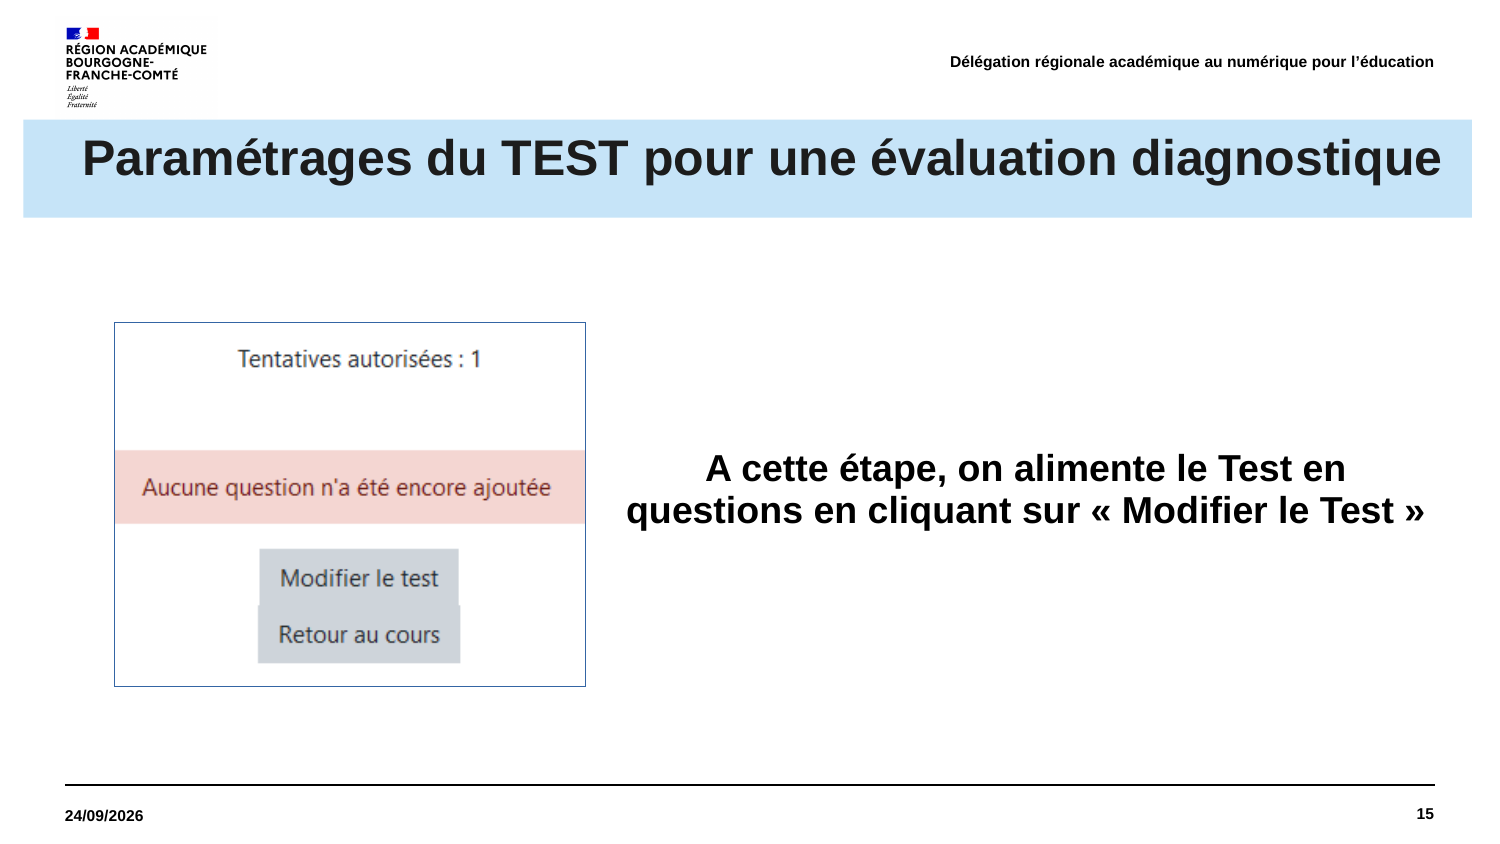

Délégation régionale académique au numérique pour l’éducation
Paramétrages du TEST pour une évaluation diagnostique
A cette étape, on alimente le Test en questions en cliquant sur « Modifier le Test »